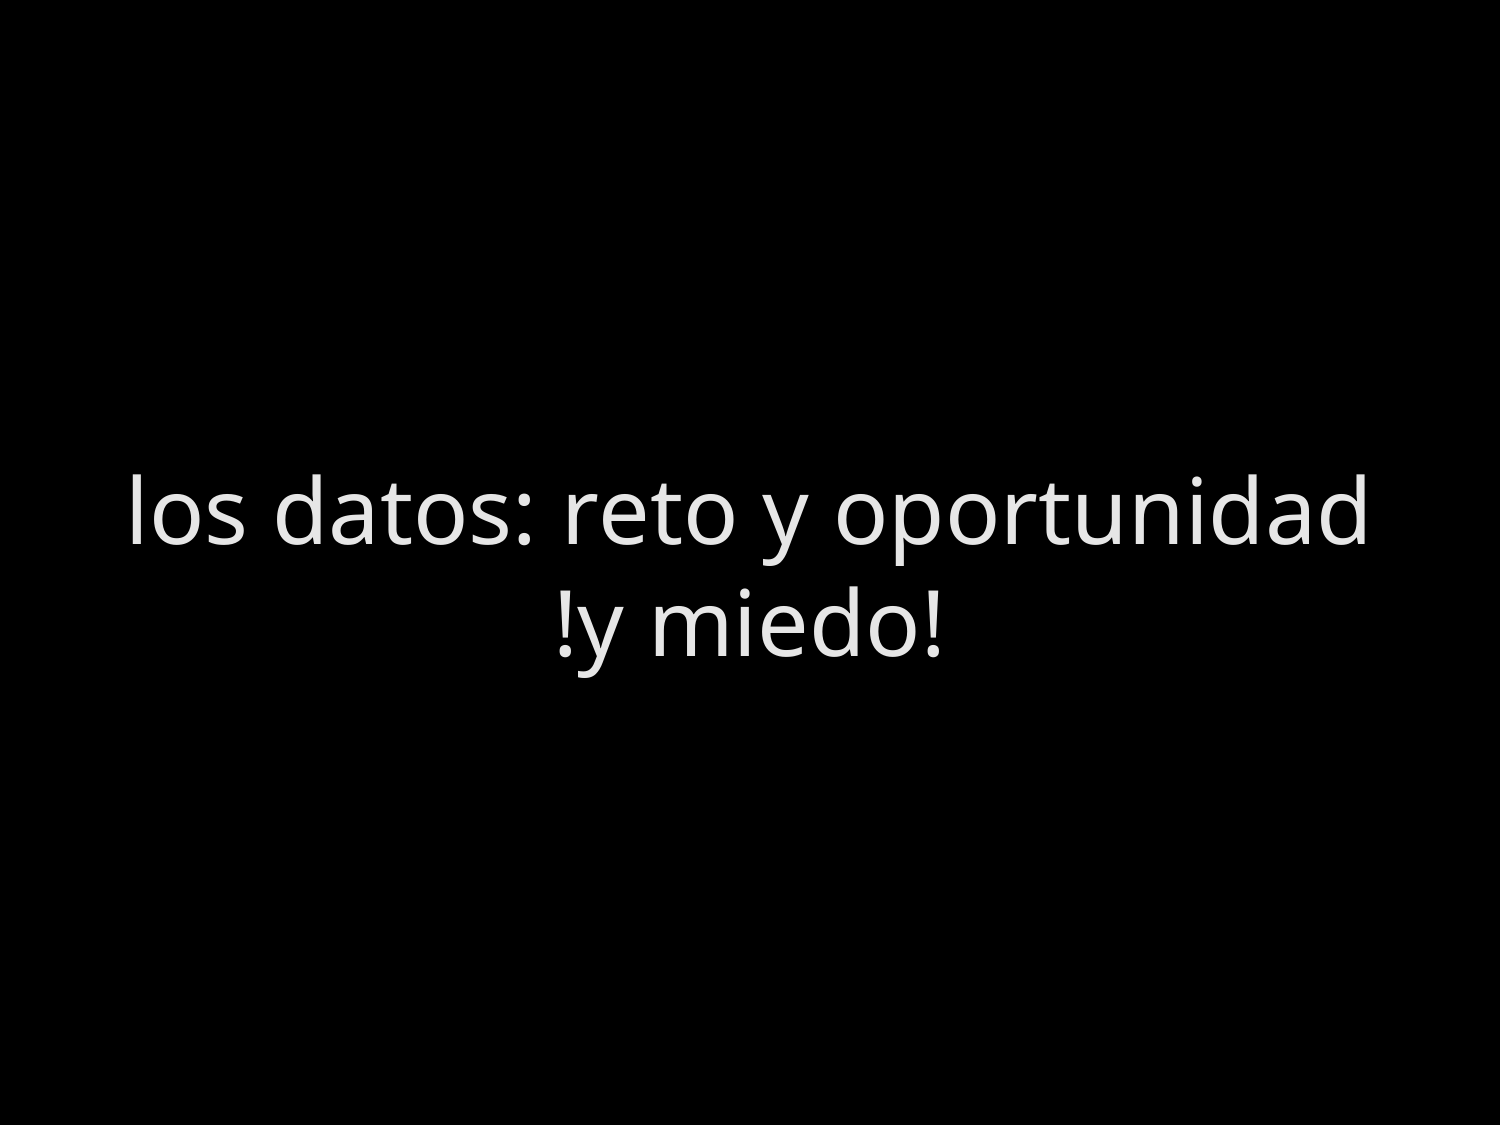

# los datos: reto y oportunidad
!y miedo!